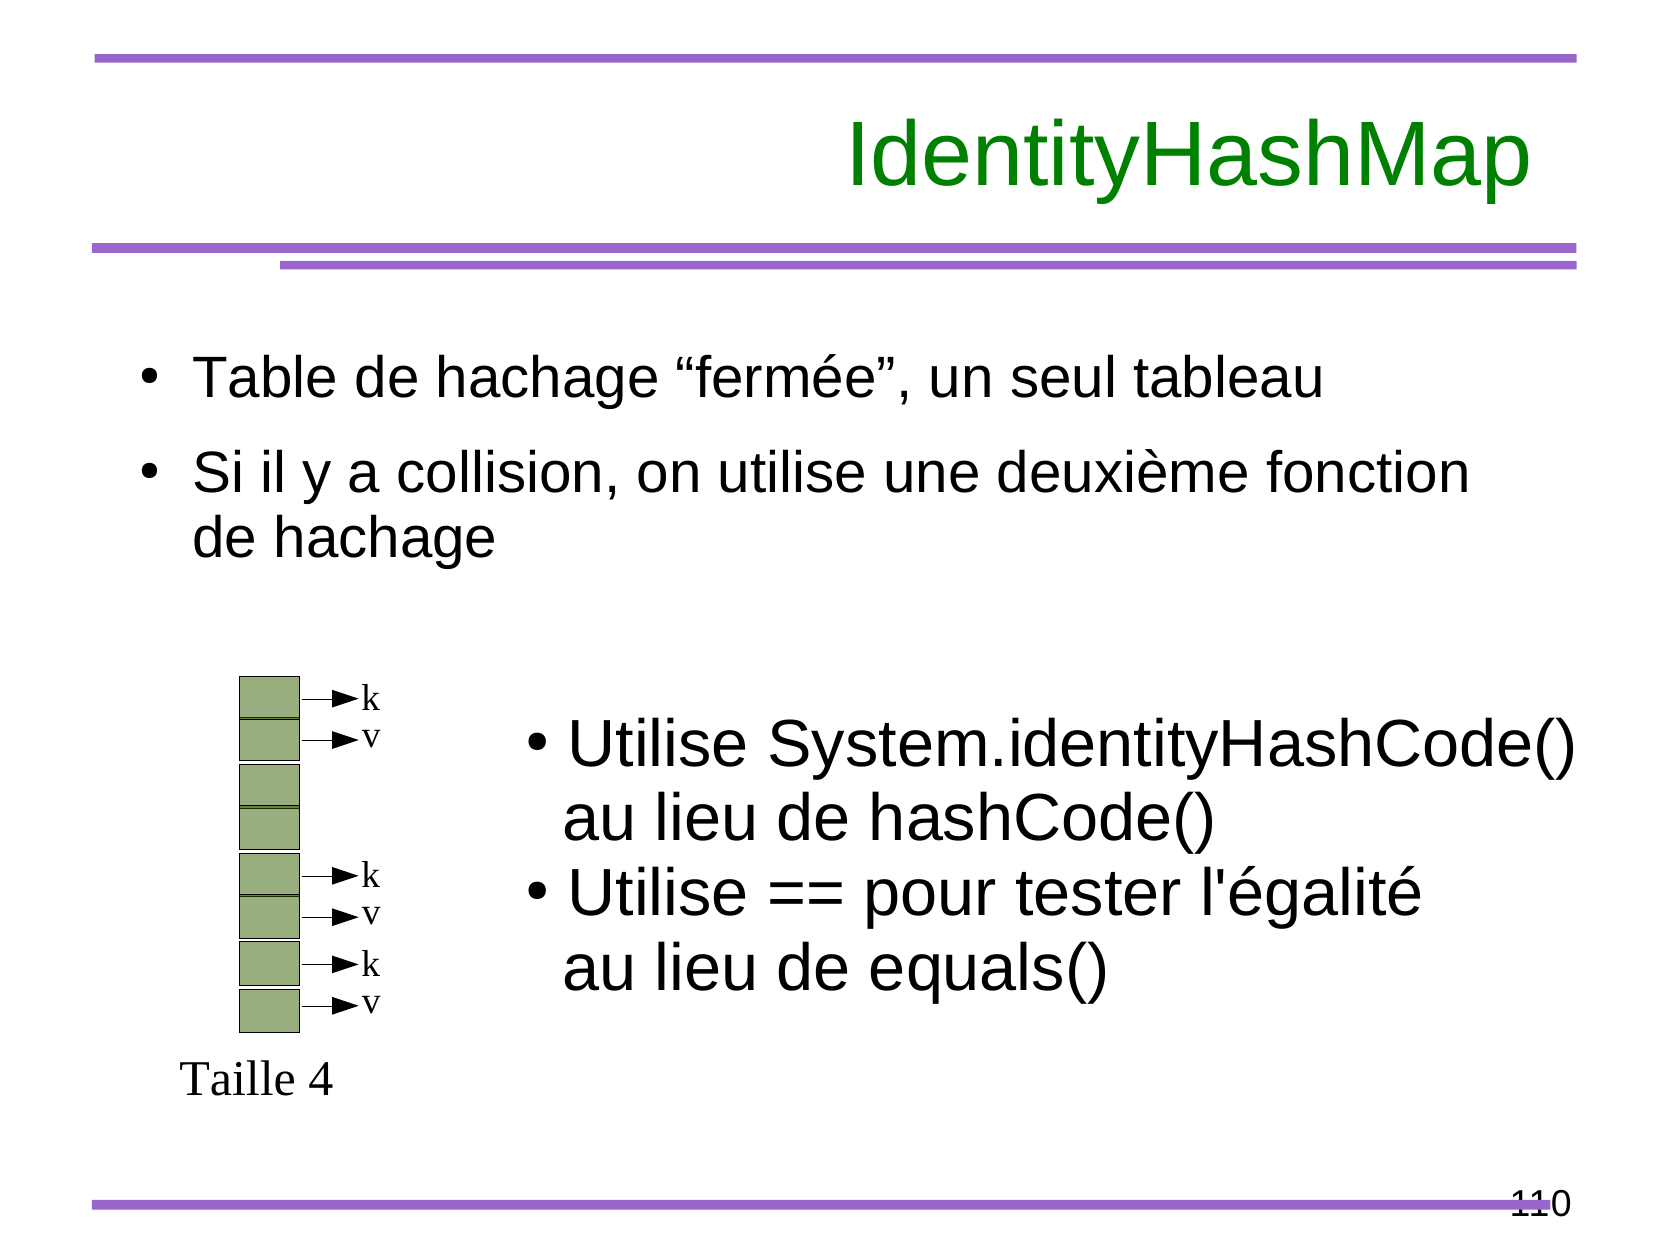

# IdentityHashMap
Table de hachage “fermée”, un seul tableau
Si il y a collision, on utilise une deuxième fonction de hachage
k
 Utilise System.identityHashCode()
 au lieu de hashCode()
 Utilise == pour tester l'égalité
 au lieu de equals()
v
k
v
k
v
Taille 4